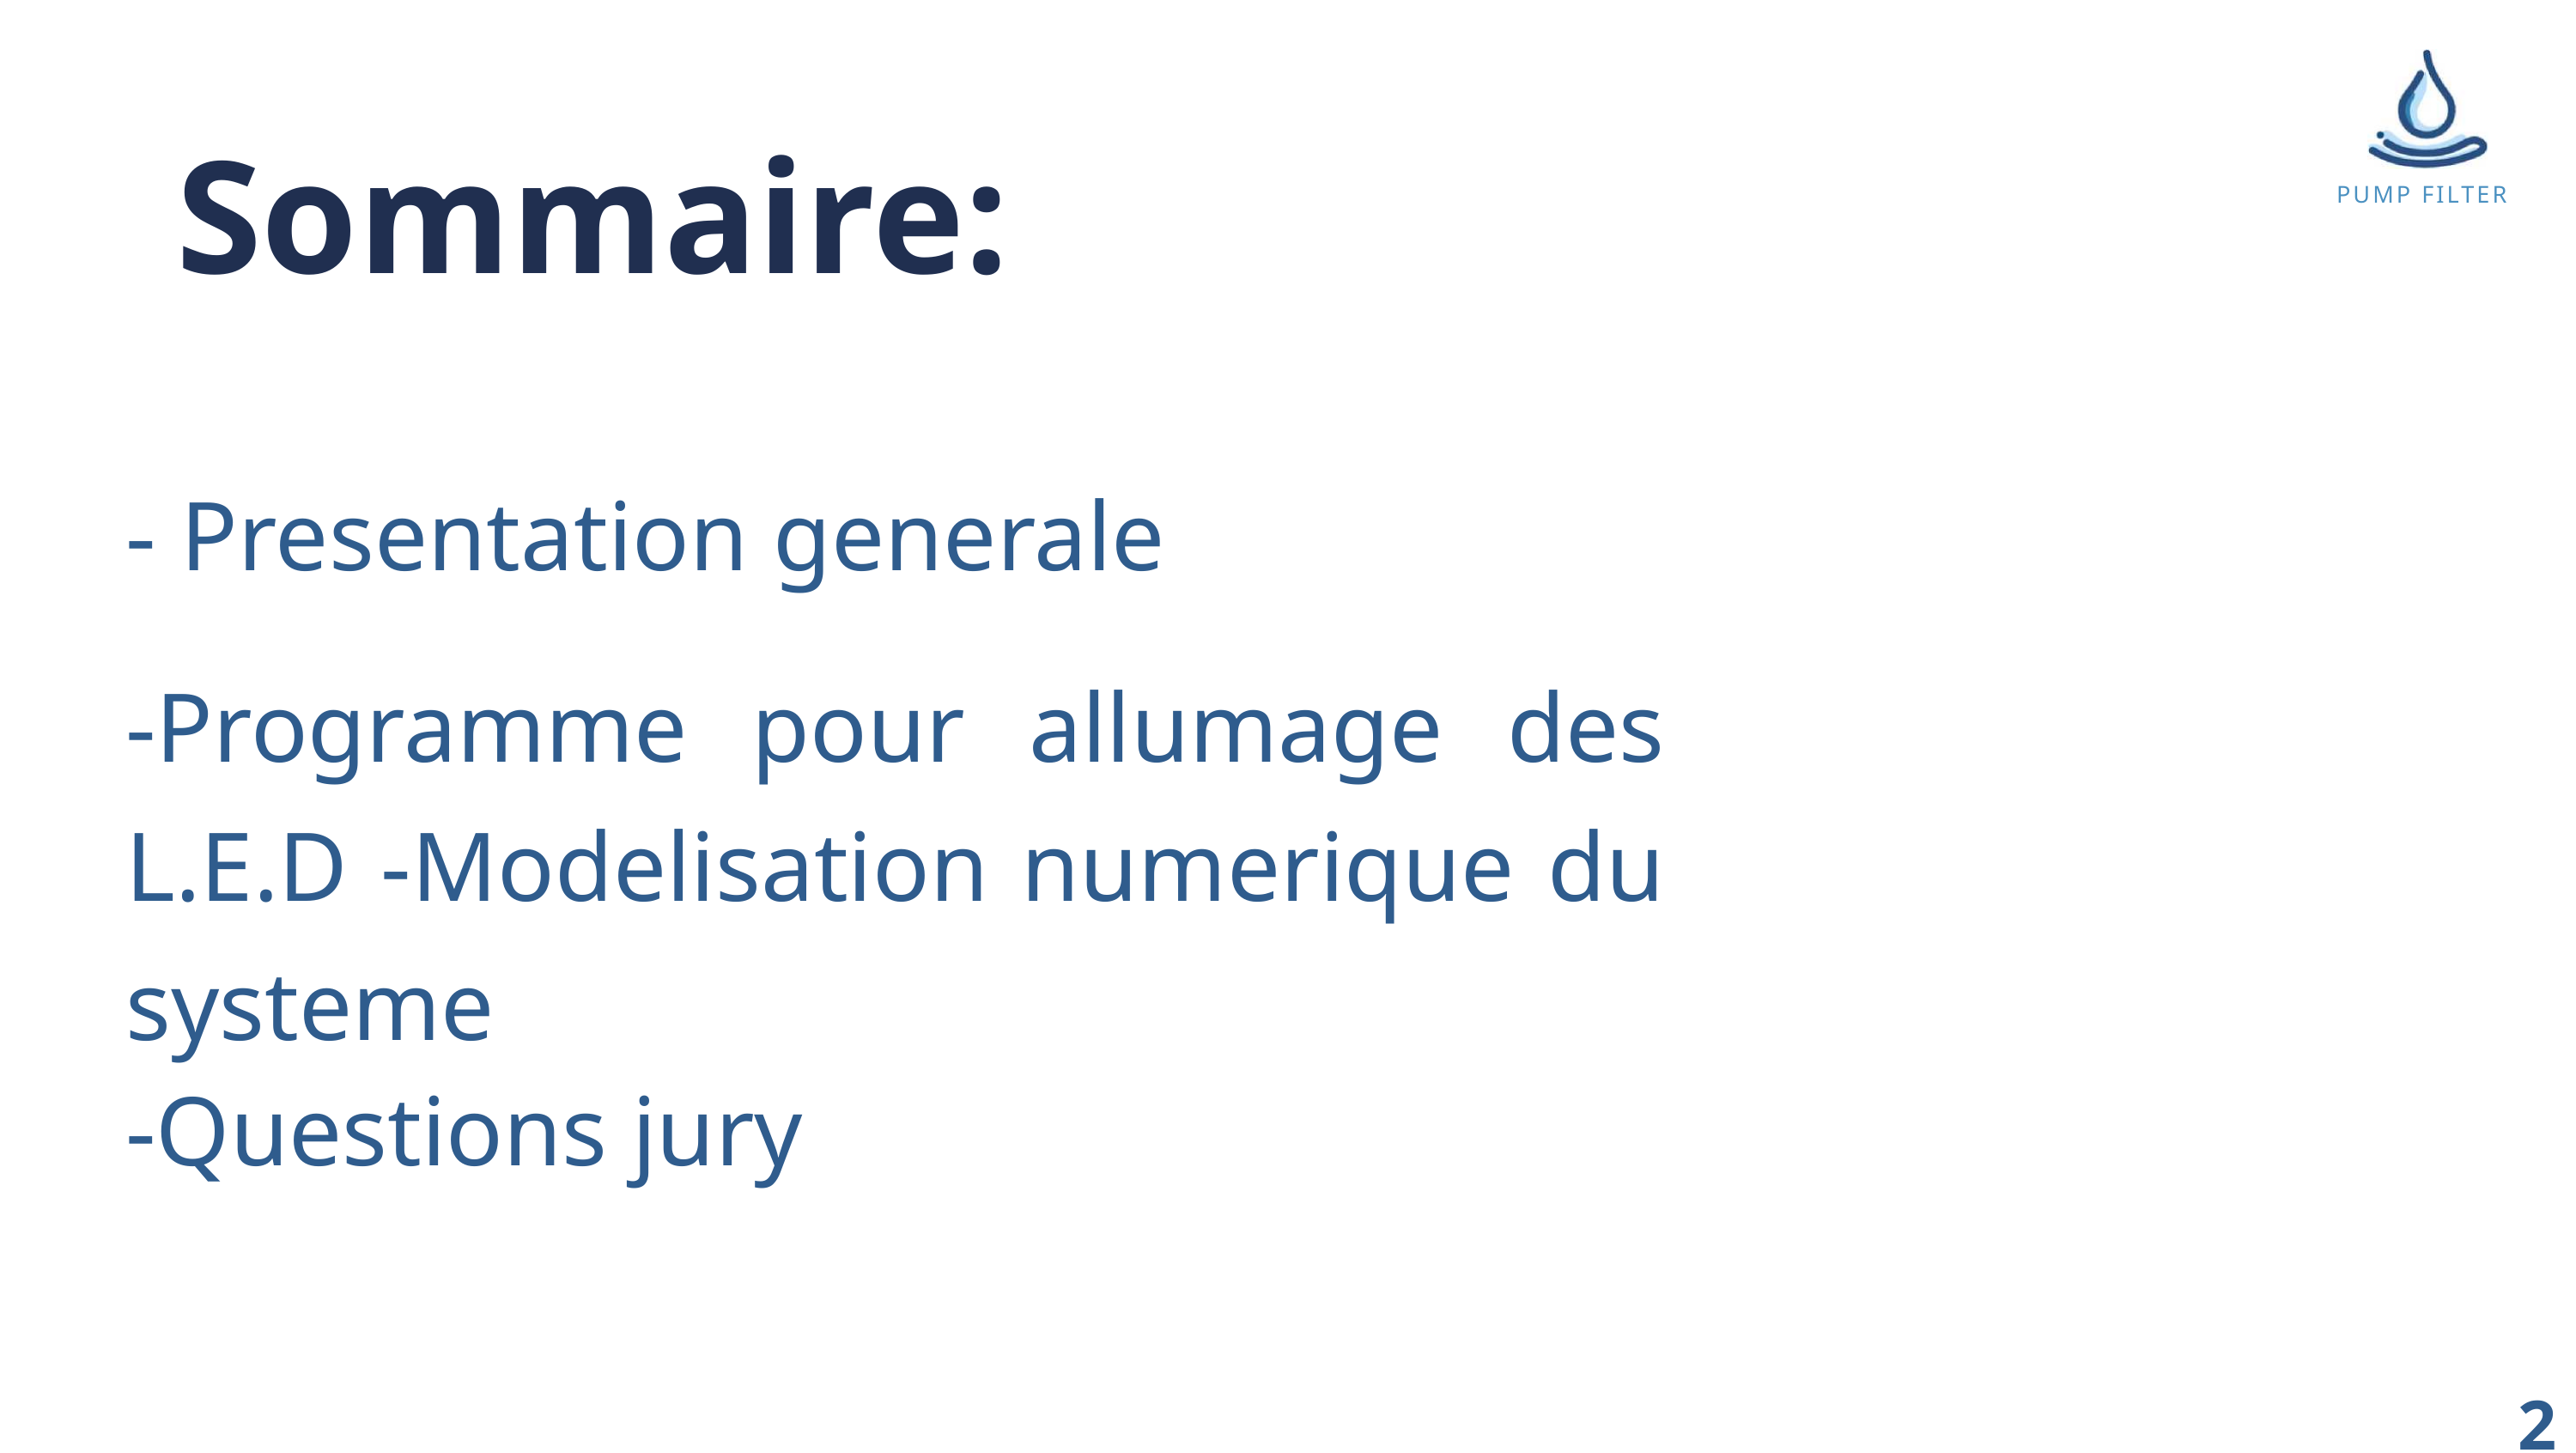

Sommaire:
PUMP FILTER
- Presentation generale
-Programme pour allumage des L.E.D -Modelisation numerique du systeme
-Questions jury
2